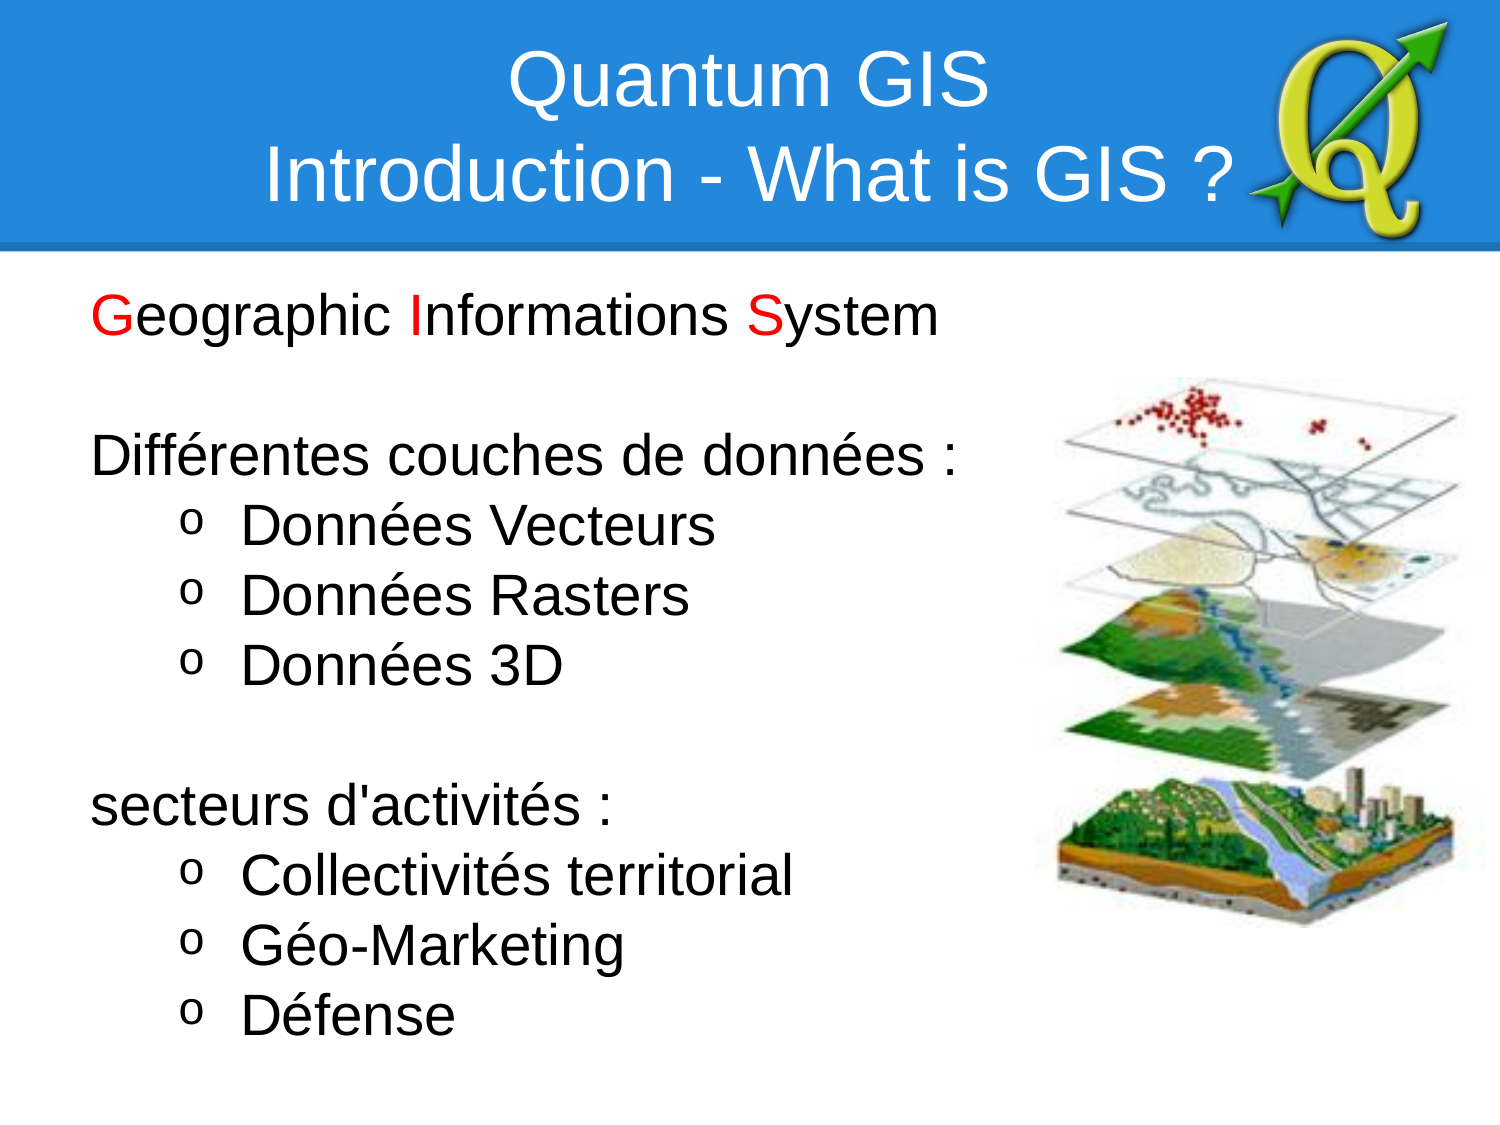

# Quantum GIS Introduction - What is GIS ?
Geographic Informations System
Différentes couches de données :
Données Vecteurs
Données Rasters
Données 3D
secteurs d'activités :
Collectivités territorial
Géo-Marketing
Défense